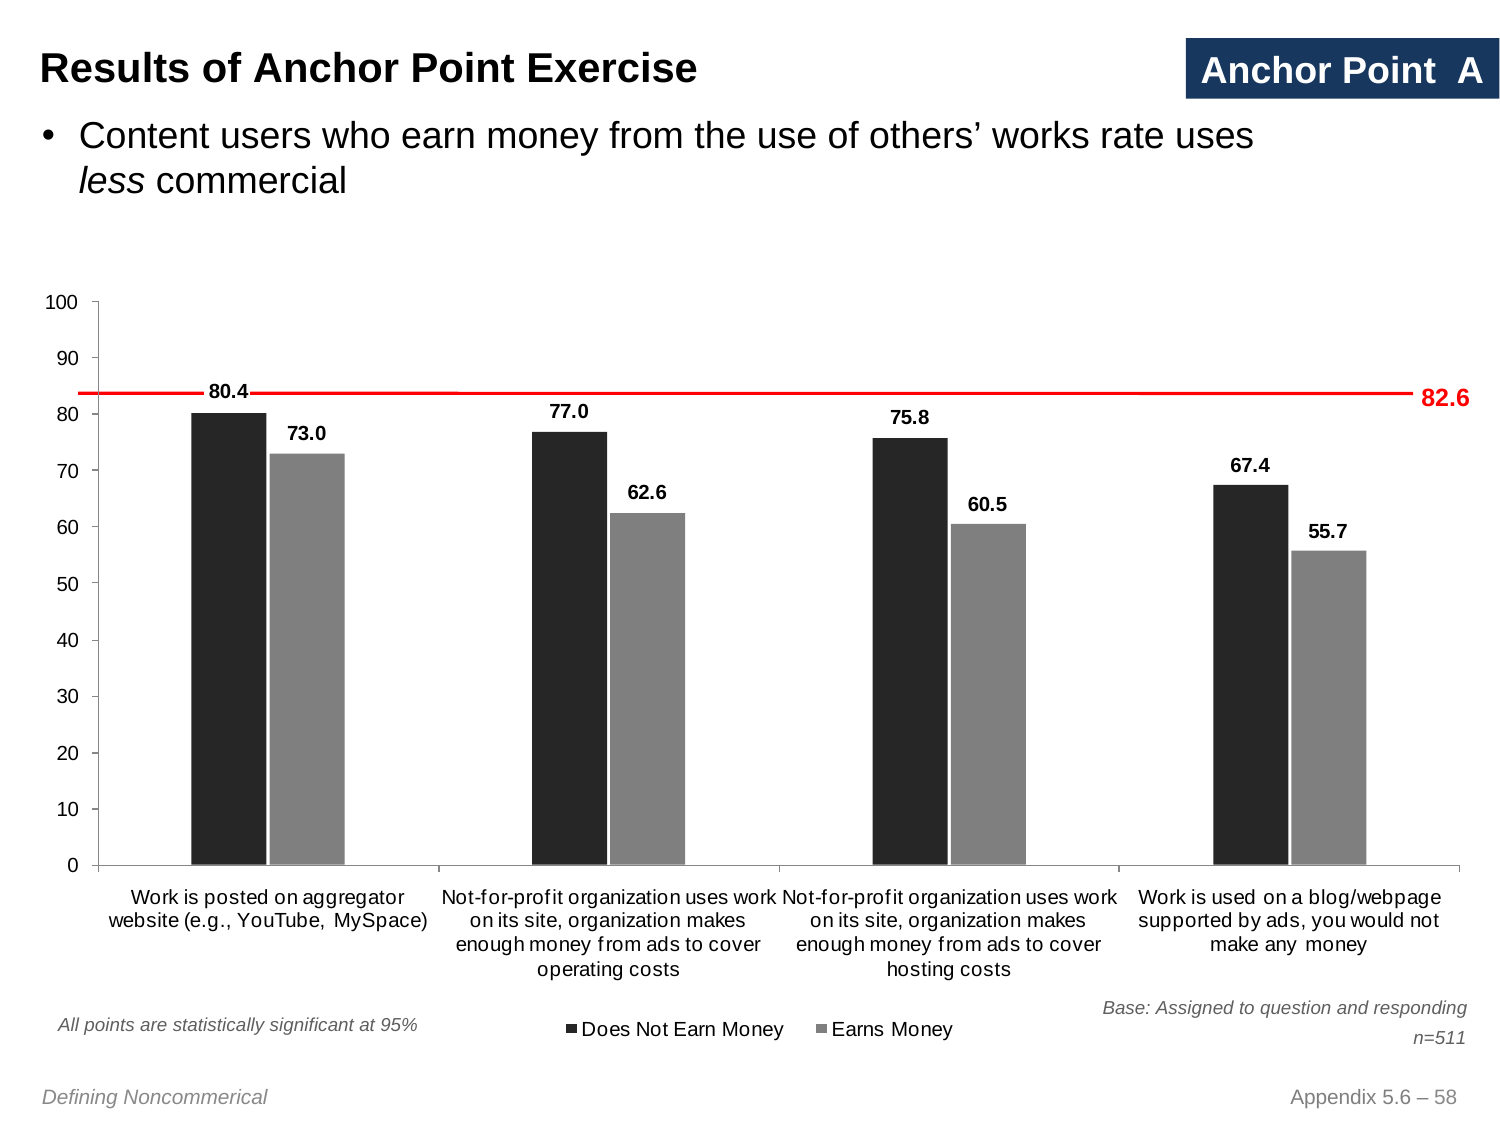

Results of Anchor Point Exercise
Anchor Point A
Content users who earn money from the use of others’ works rate uses less commercial
82.6
Base: Assigned to question and responding
n=511
All points are statistically significant at 95%
Defining Noncommerical
Appendix 5.6 –